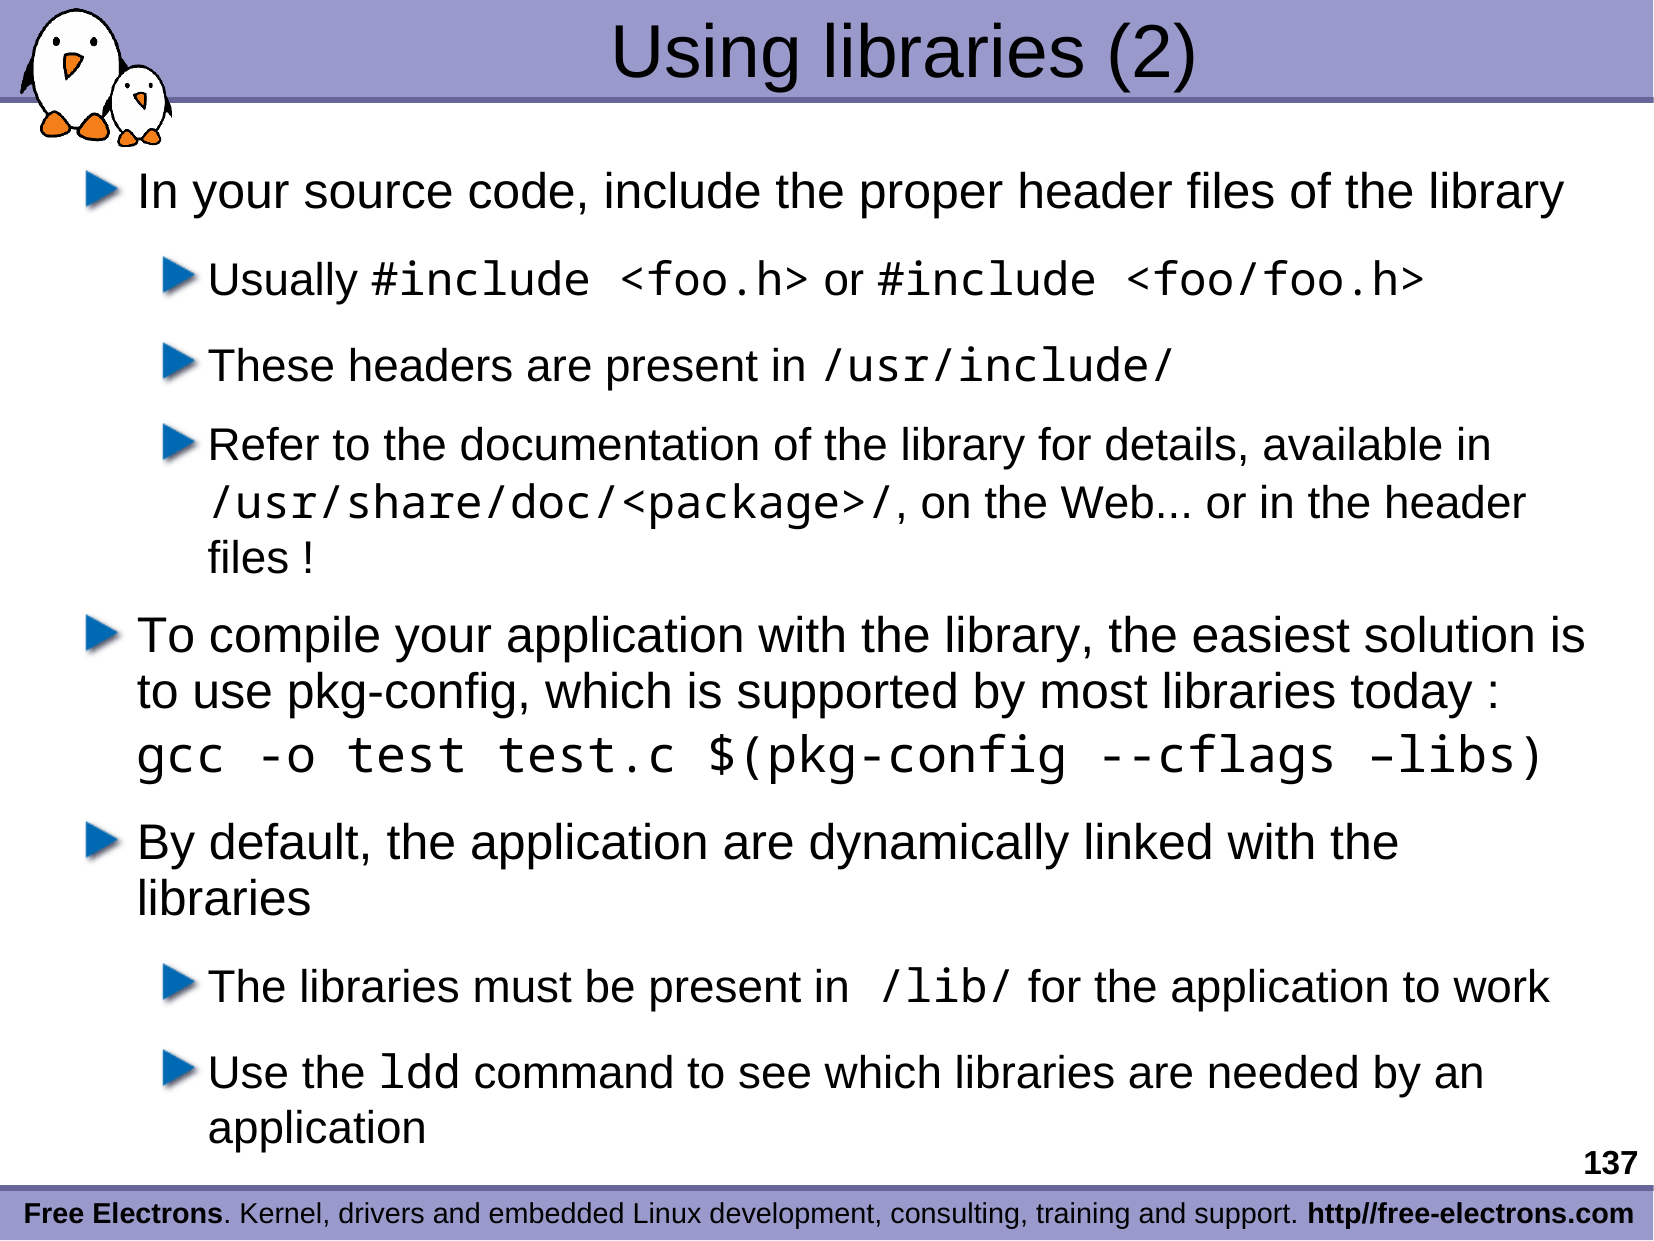

# Using libraries (2)
In your source code, include the proper header files of the library
Usually #include <foo.h> or #include <foo/foo.h>
These headers are present in /usr/include/
Refer to the documentation of the library for details, available in /usr/share/doc/<package>/, on the Web... or in the header files !
To compile your application with the library, the easiest solution is to use pkg-config, which is supported by most libraries today :
gcc -o test test.c $(pkg-config --cflags –libs)
By default, the application are dynamically linked with the libraries
The libraries must be present in /lib/ for the application to work
Use the ldd command to see which libraries are needed by an application